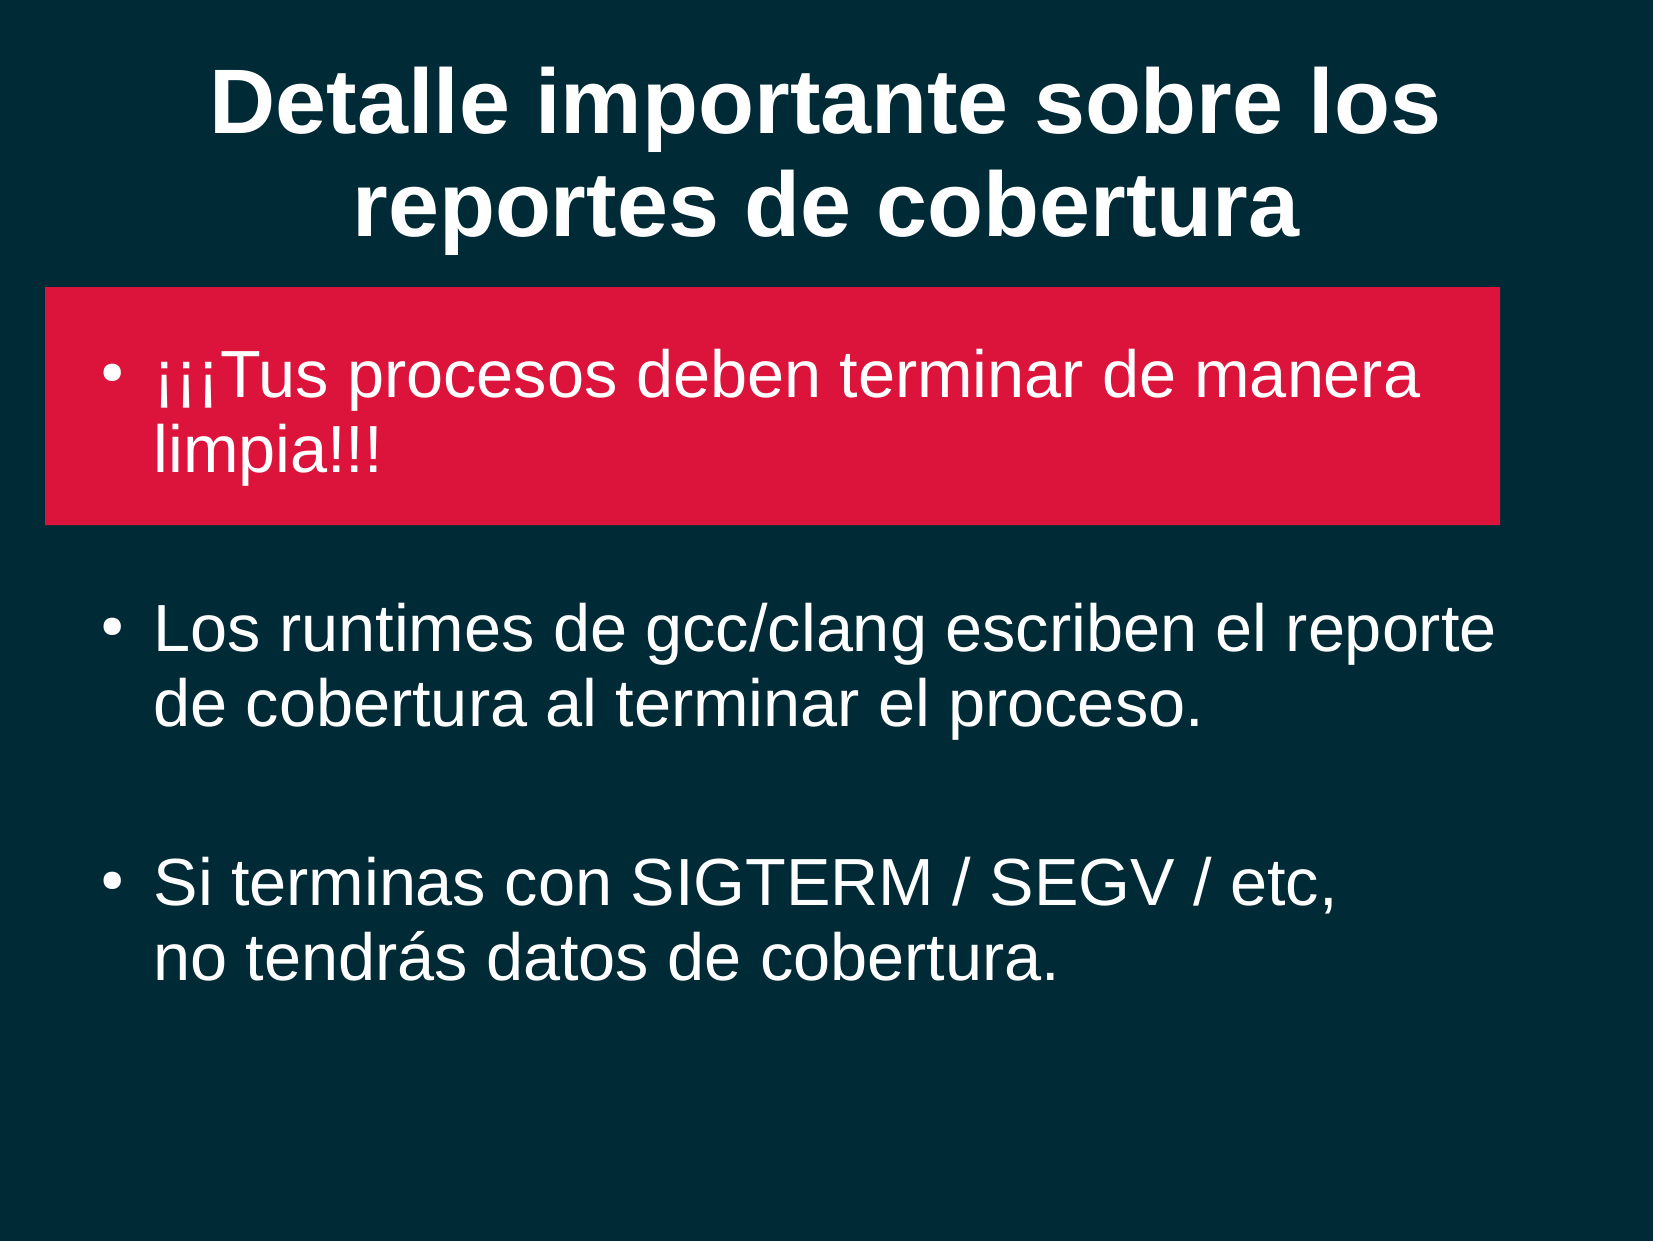

# Detalle importante sobre los reportes de cobertura
¡¡¡Tus procesos deben terminar de manera limpia!!!
Los runtimes de gcc/clang escriben el reporte de cobertura al terminar el proceso.
Si terminas con SIGTERM / SEGV / etc,
no tendrás datos de cobertura.